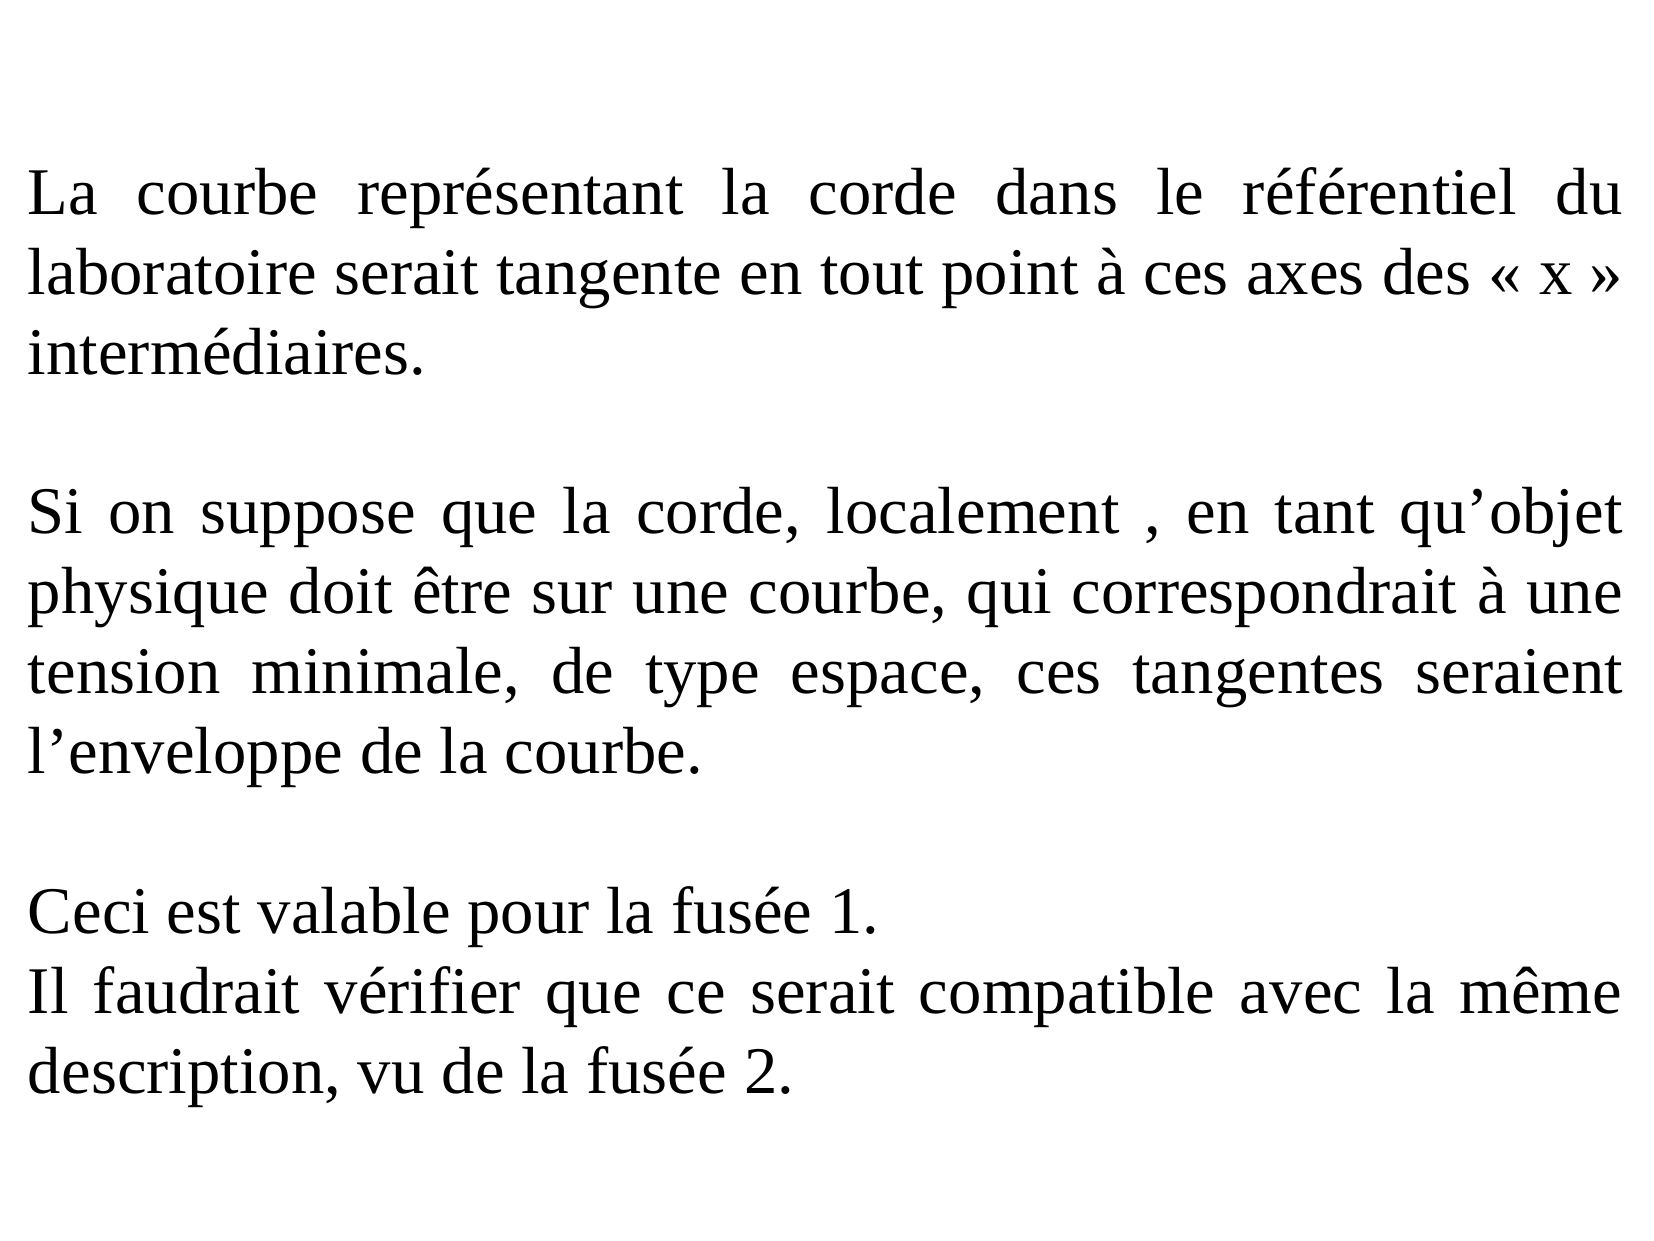

La courbe représentant la corde dans le référentiel du laboratoire serait tangente en tout point à ces axes des « x » intermédiaires.
Si on suppose que la corde, localement , en tant qu’objet physique doit être sur une courbe, qui correspondrait à une tension minimale, de type espace, ces tangentes seraient l’enveloppe de la courbe.
Ceci est valable pour la fusée 1.
Il faudrait vérifier que ce serait compatible avec la même description, vu de la fusée 2.